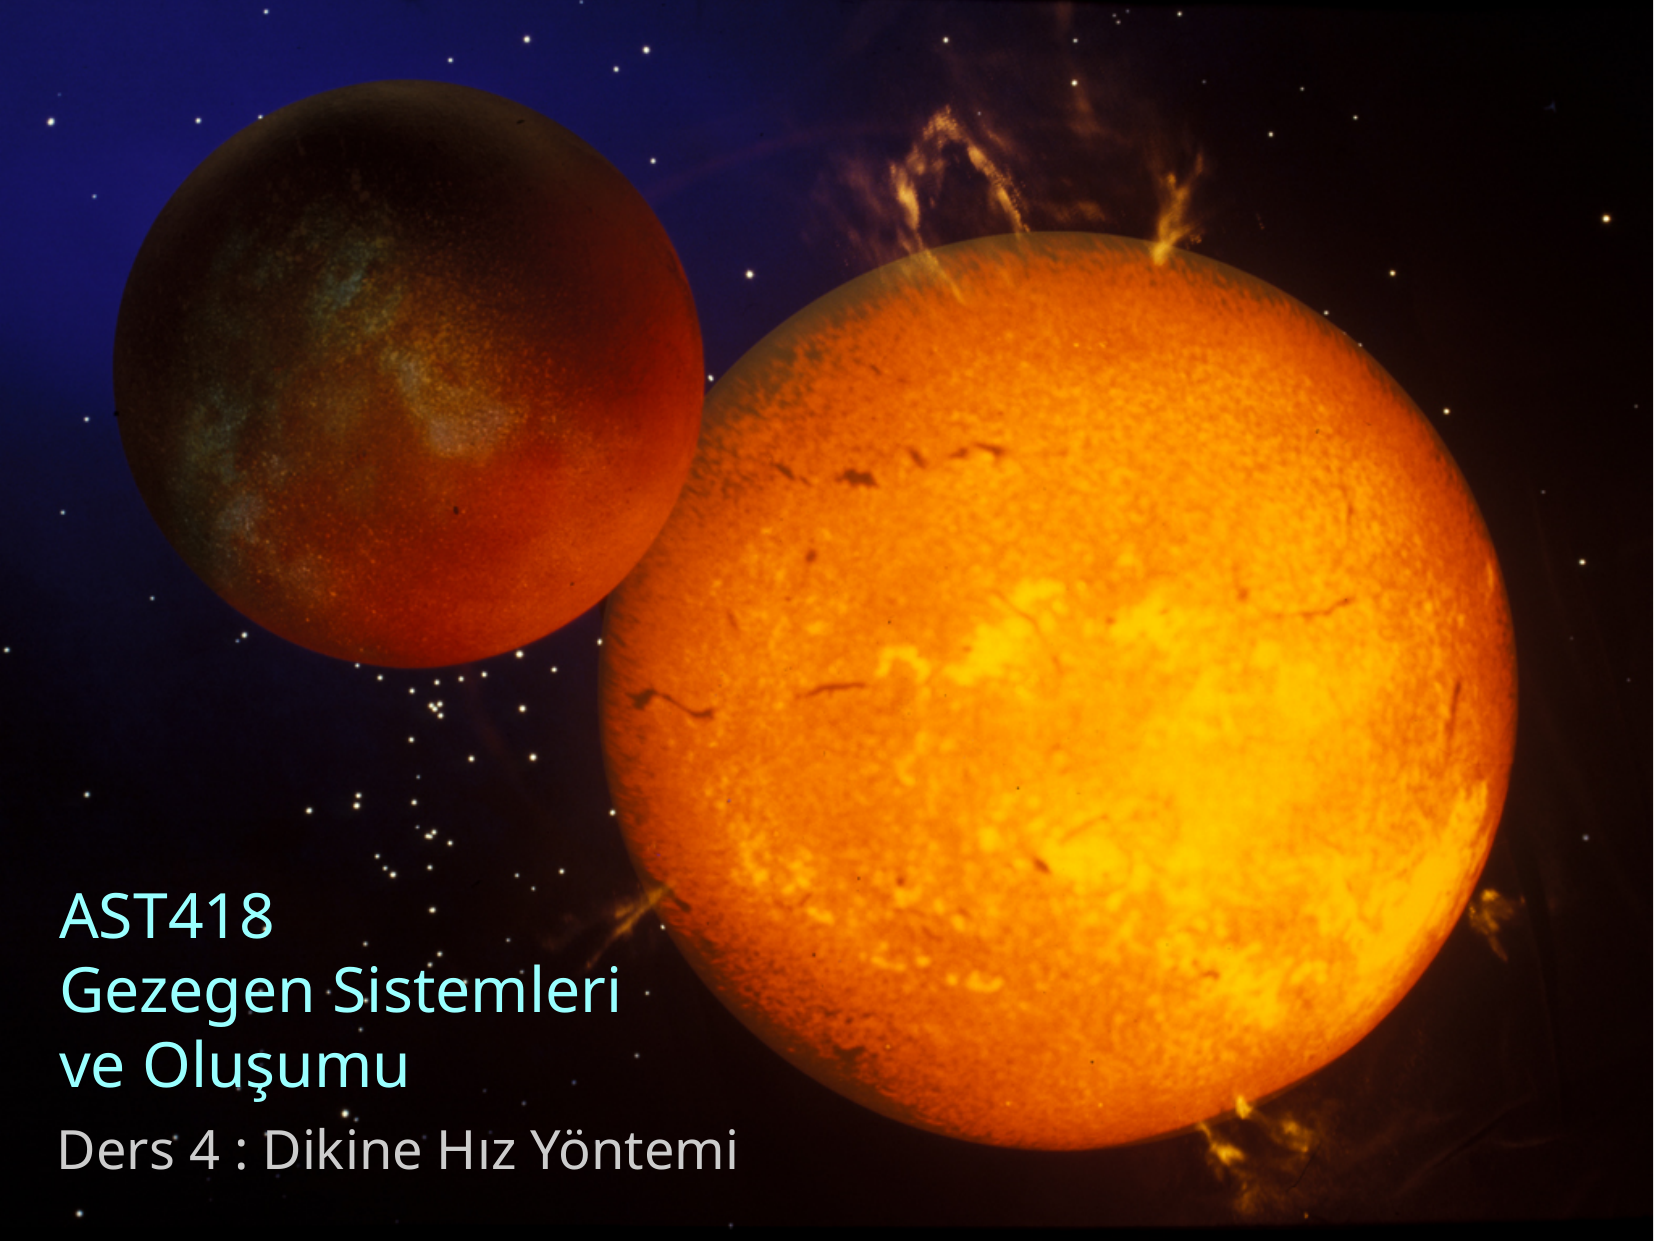

# AST418 Gezegen Sistemleri ve Oluşumu
Ders 4 : Dikine Hız Yöntemi